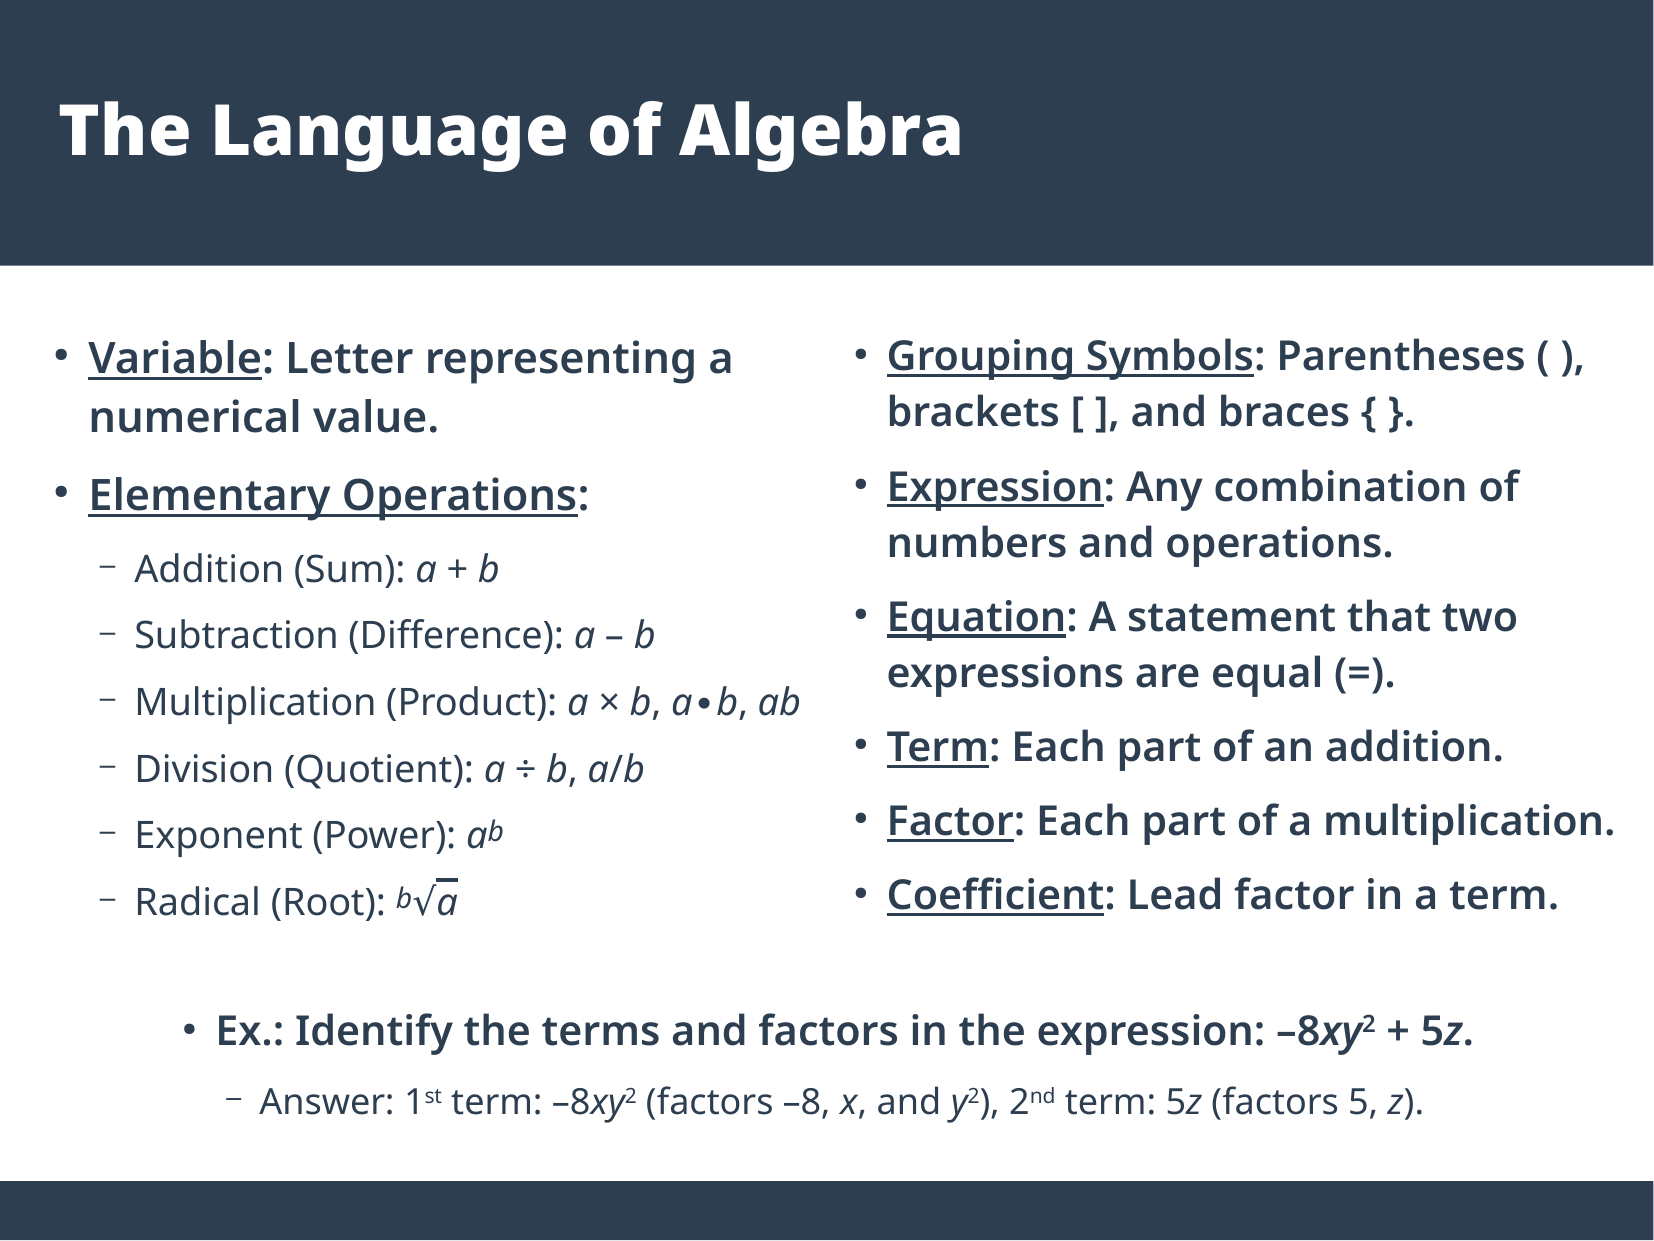

# The Language of Algebra
Variable: Letter representing a numerical value.
Elementary Operations:
Addition (Sum): a + b
Subtraction (Difference): a – b
Multiplication (Product): a × b, a∙b, ab
Division (Quotient): a ÷ b, a/b
Exponent (Power): ab
Radical (Root): b√a
Grouping Symbols: Parentheses ( ), brackets [ ], and braces { }.
Expression: Any combination of numbers and operations.
Equation: A statement that two expressions are equal (=).
Term: Each part of an addition.
Factor: Each part of a multiplication.
Coefficient: Lead factor in a term.
Ex.: Identify the terms and factors in the expression: –8xy2 + 5z.
Answer: 1st term: –8xy2 (factors –8, x, and y2), 2nd term: 5z (factors 5, z).